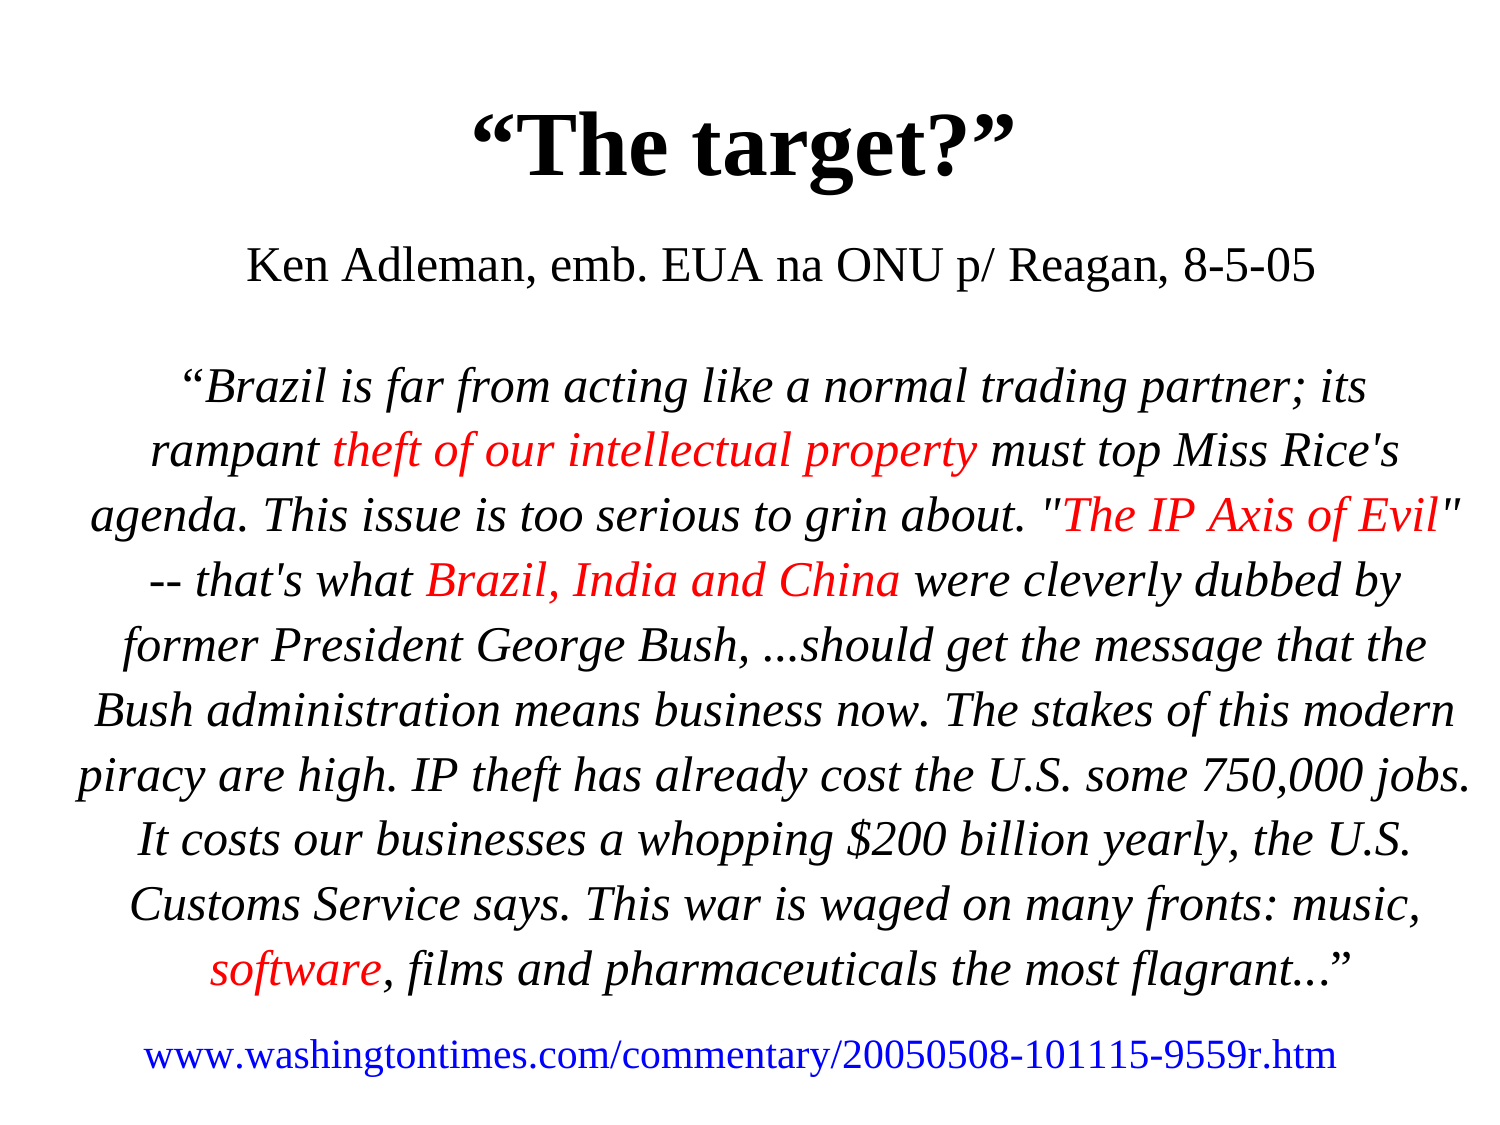

# “The target?”
Ken Adleman, emb. EUA na ONU p/ Reagan, 8-5-05
“Brazil is far from acting like a normal trading partner; its
rampant theft of our intellectual property must top Miss Rice's
agenda. This issue is too serious to grin about. "The IP Axis of Evil"
-- that's what Brazil, India and China were cleverly dubbed by
former President George Bush, ...should get the message that the
Bush administration means business now. The stakes of this modern
piracy are high. IP theft has already cost the U.S. some 750,000 jobs.
It costs our businesses a whopping $200 billion yearly, the U.S.
Customs Service says. This war is waged on many fronts: music,
software, films and pharmaceuticals the most flagrant...”
www.washingtontimes.com/commentary/20050508-101115-9559r.htm